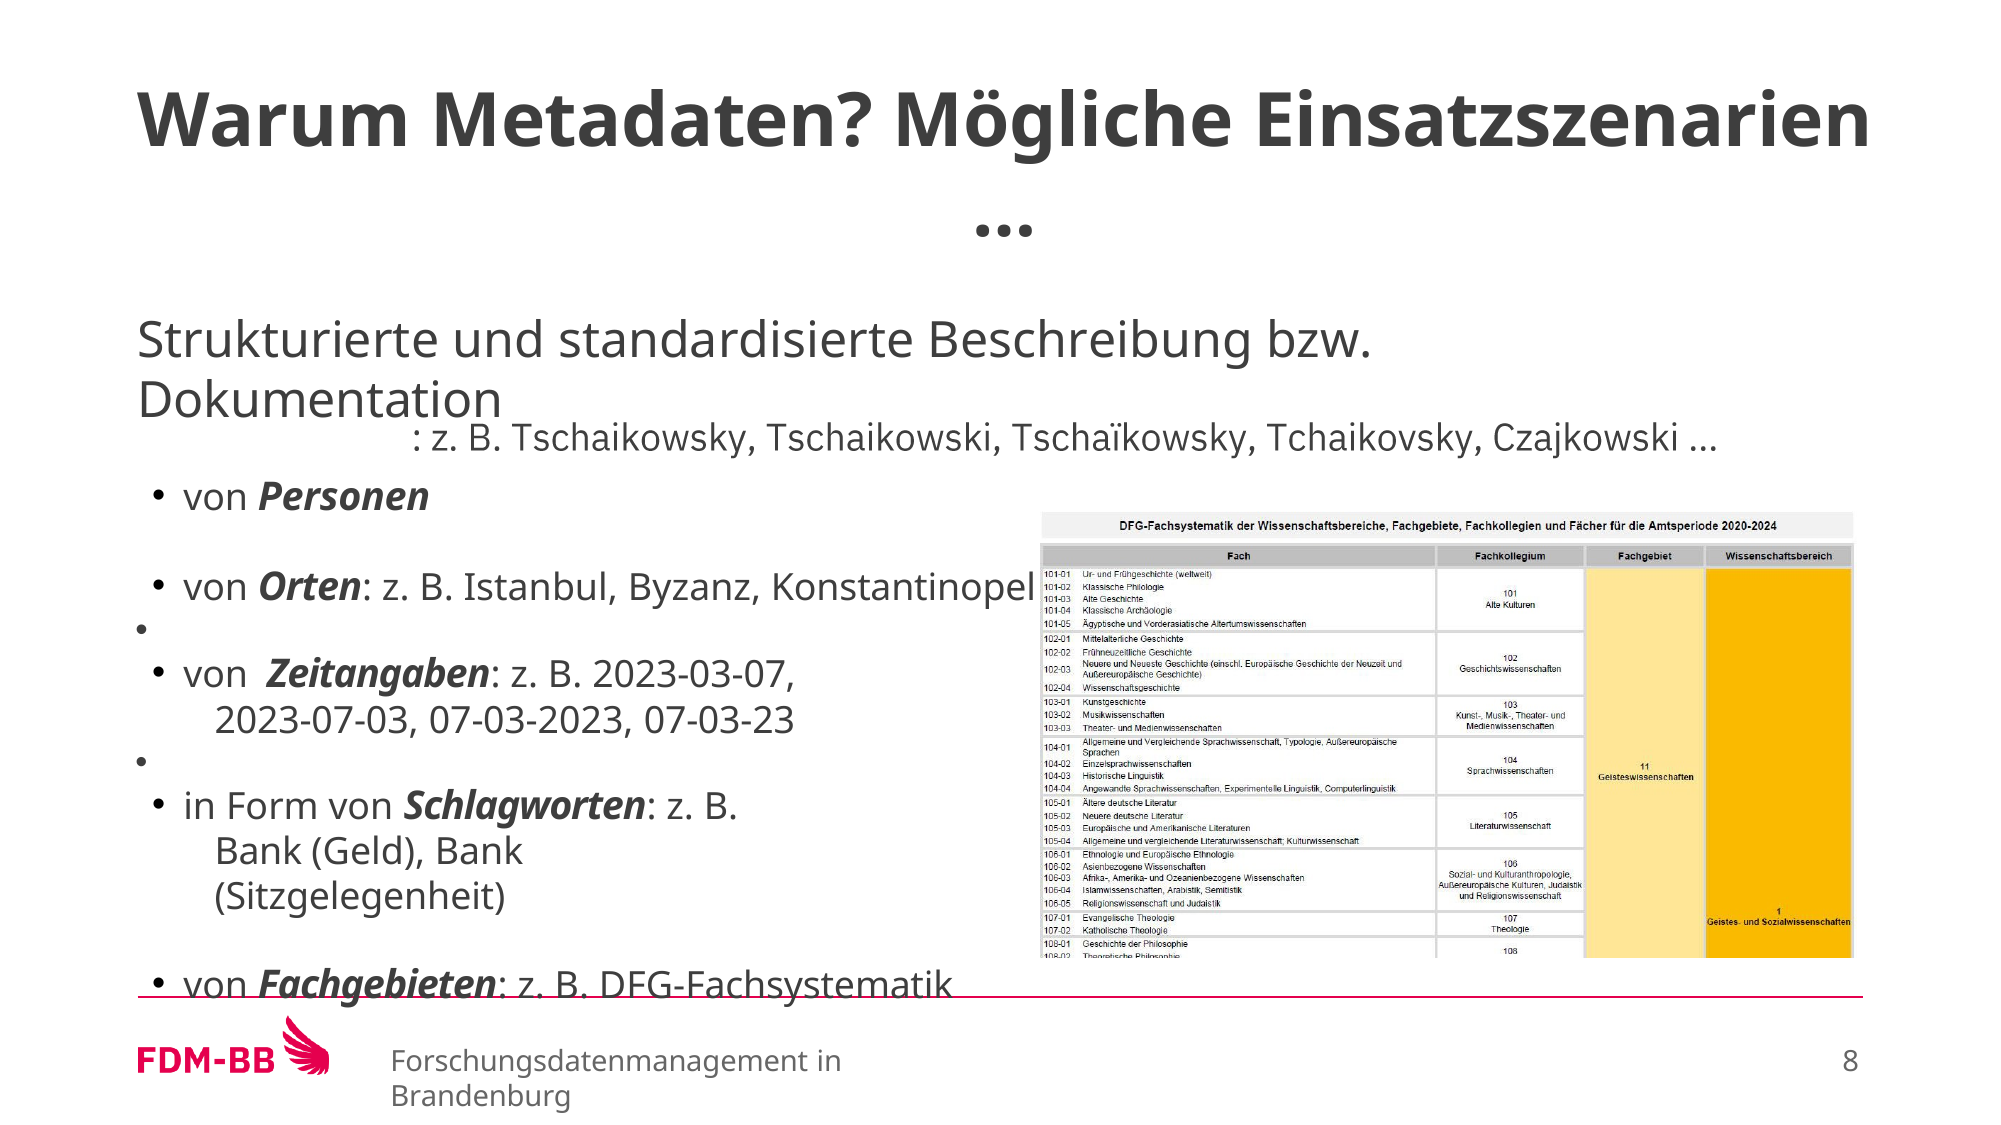

# Warum Metadaten? Mögliche Einsatzszenarien …
Strukturierte und standardisierte Beschreibung bzw. Dokumentation
von Personen
von Orten: z. B. Istanbul, Byzanz, Konstantinopel
von Zeitangaben: z. B. 2023-03-07, 2023-07-03, 07-03-2023, 07-03-23
in Form von Schlagworten: z. B. Bank (Geld), Bank (Sitzgelegenheit)
von Fachgebieten: z. B. DFG-Fachsystematik
Forschungsdatenmanagement in Brandenburg
8